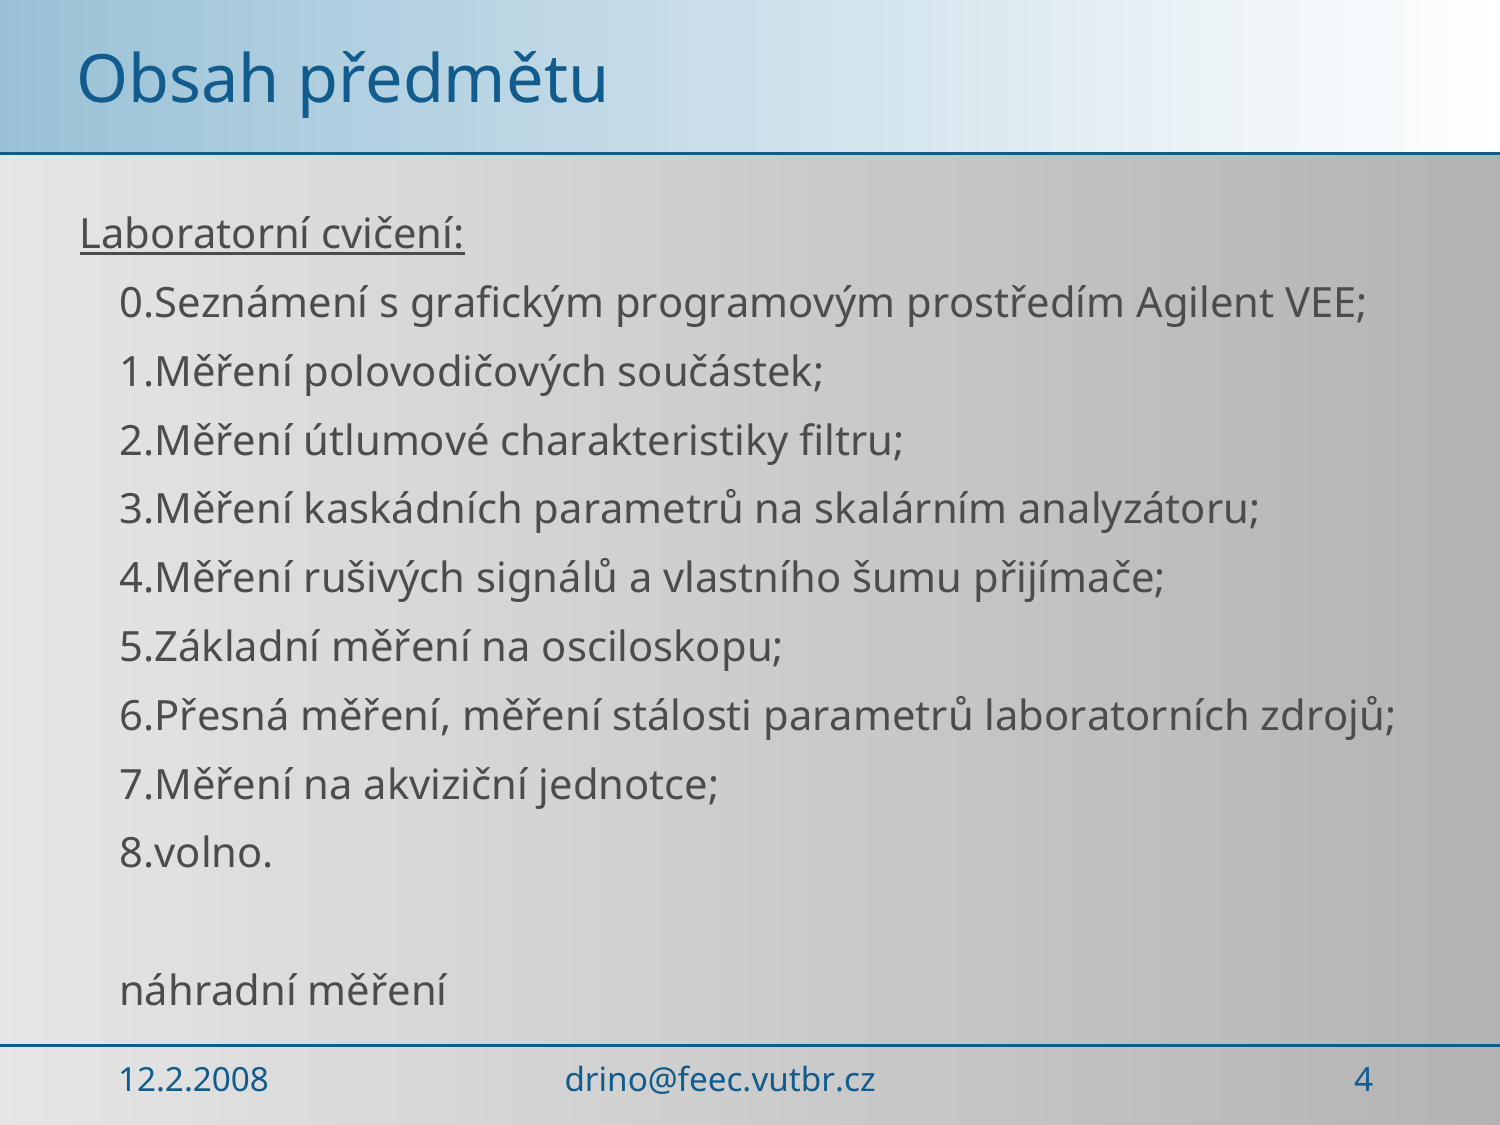

# Obsah předmětu
Laboratorní cvičení:
0.	Seznámení s grafickým programovým prostředím Agilent VEE;
1.	Měření polovodičových součástek;
2.	Měření útlumové charakteristiky filtru;
3.	Měření kaskádních parametrů na skalárním analyzátoru;
4.	Měření rušivých signálů a vlastního šumu přijímače;
5.	Základní měření na osciloskopu;
6.	Přesná měření, měření stálosti parametrů laboratorních zdrojů;
7.	Měření na akviziční jednotce;
8.	volno.
náhradní měření
12.2.2008
drino@feec.vutbr.cz